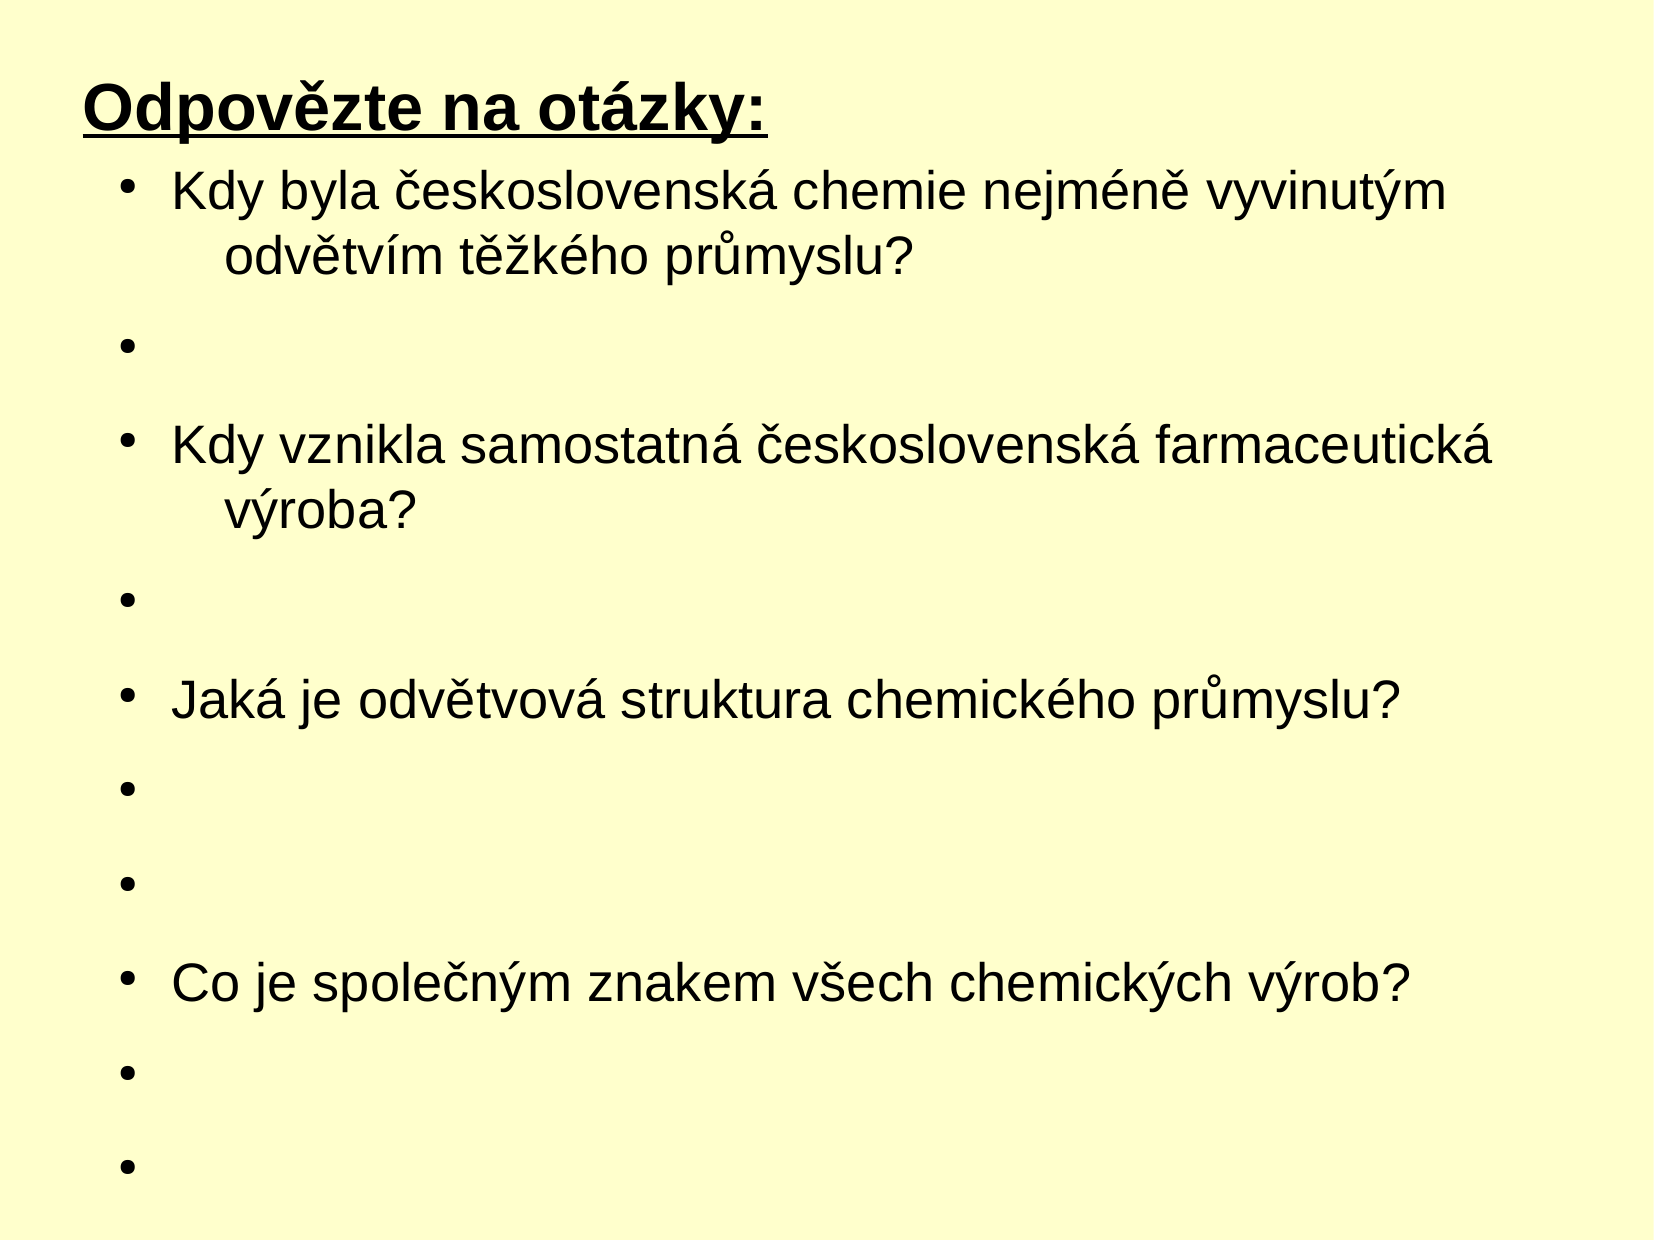

# Odpovězte na otázky:
Kdy byla československá chemie nejméně vyvinutým odvětvím těžkého průmyslu?
Kdy vznikla samostatná československá farmaceutická výroba?
Jaká je odvětvová struktura chemického průmyslu?
Co je společným znakem všech chemických výrob?